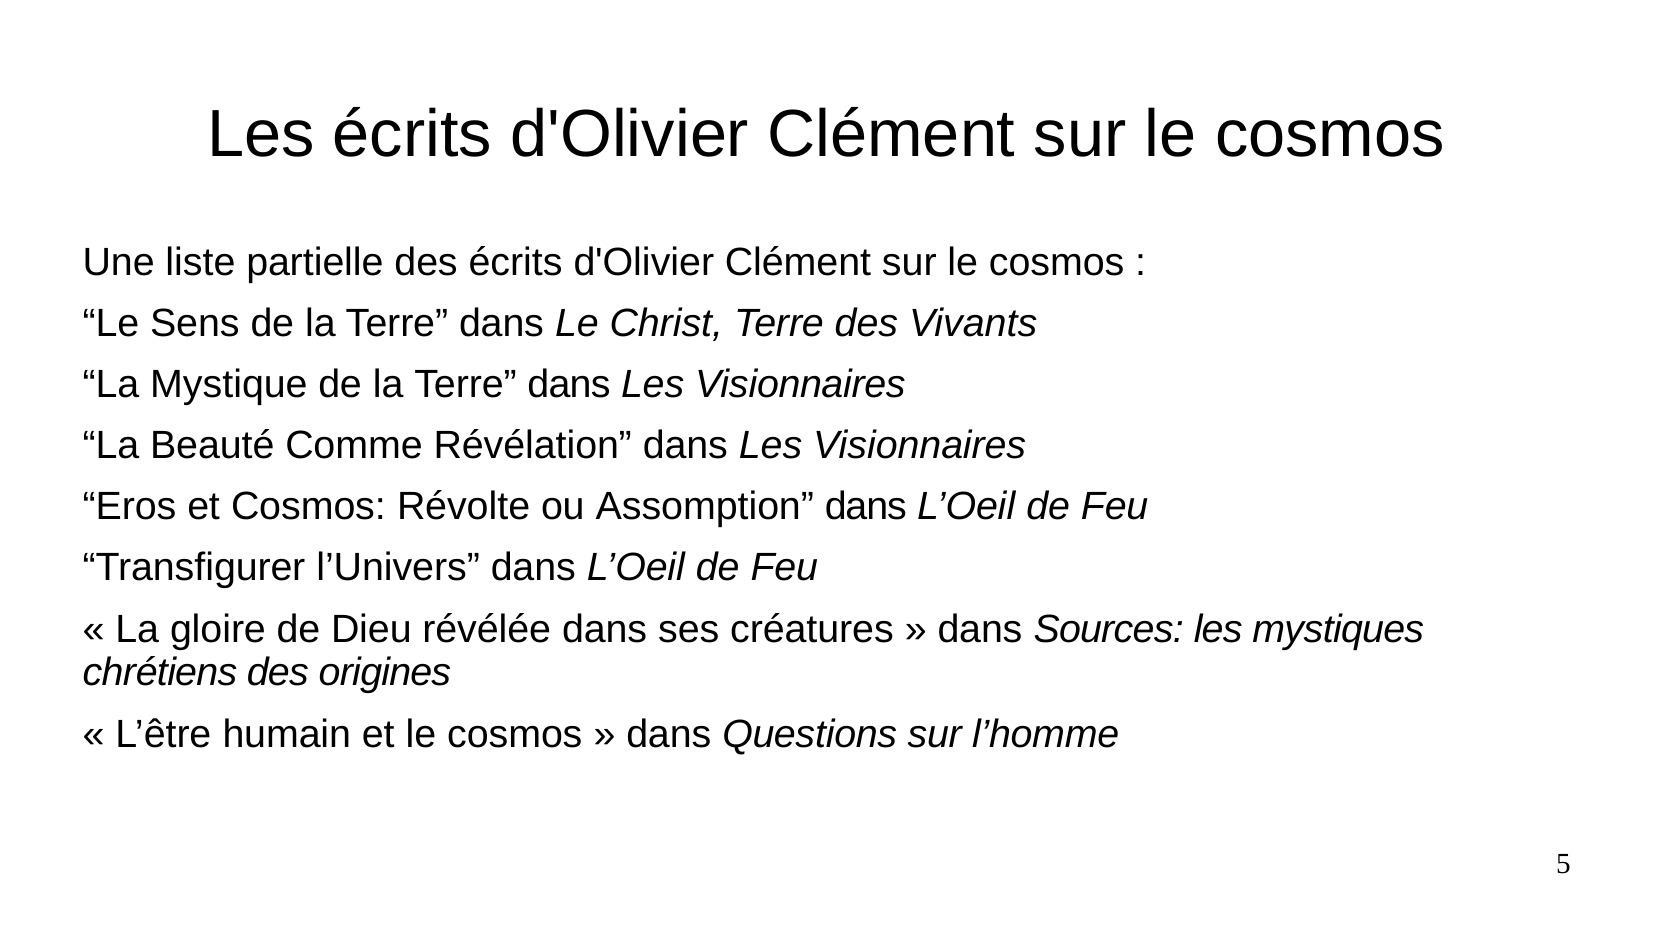

# Les écrits d'Olivier Clément sur le cosmos
Une liste partielle des écrits d'Olivier Clément sur le cosmos :
“Le Sens de la Terre” dans Le Christ, Terre des Vivants
“La Mystique de la Terre” dans Les Visionnaires
“La Beauté Comme Révélation” dans Les Visionnaires
“Eros et Cosmos: Révolte ou Assomption” dans L’Oeil de Feu
“Transfigurer l’Univers” dans L’Oeil de Feu
« La gloire de Dieu révélée dans ses créatures » dans Sources: les mystiques chrétiens des origines
« L’être humain et le cosmos » dans Questions sur l’homme
5